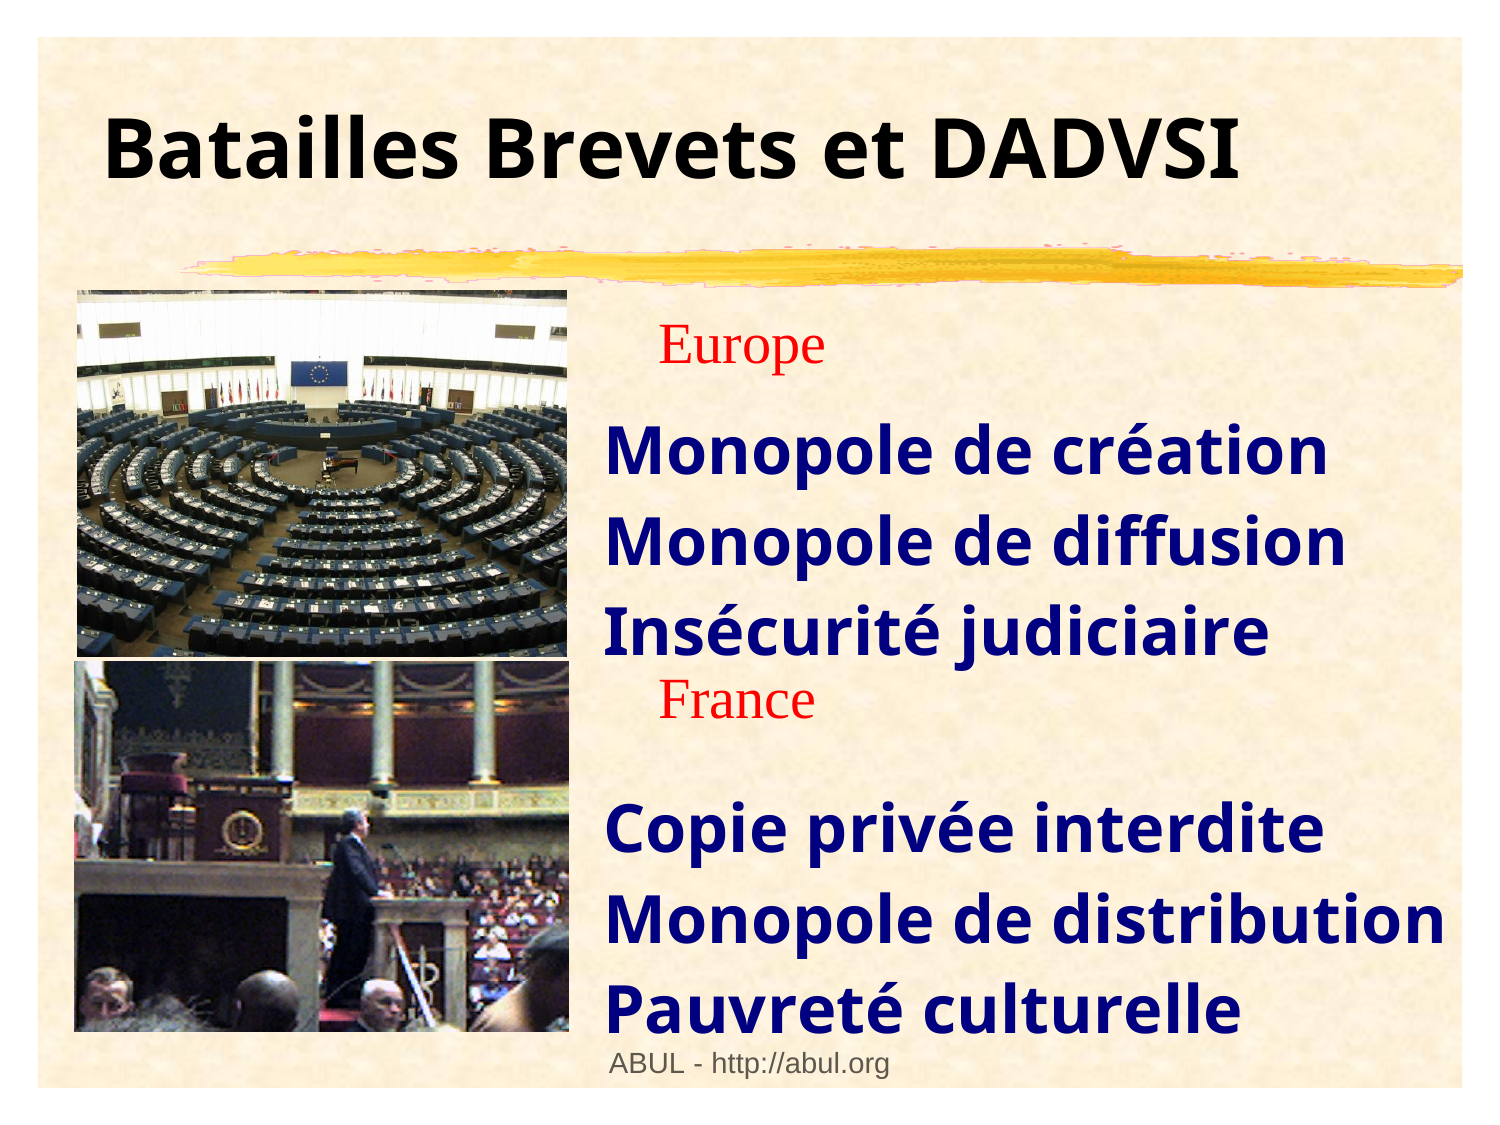

# Batailles Brevets et DADVSI
Europe
Monopole de création
Monopole de diffusion
Insécurité judiciaire
France
Copie privée interdite
Monopole de distribution
Pauvreté culturelle